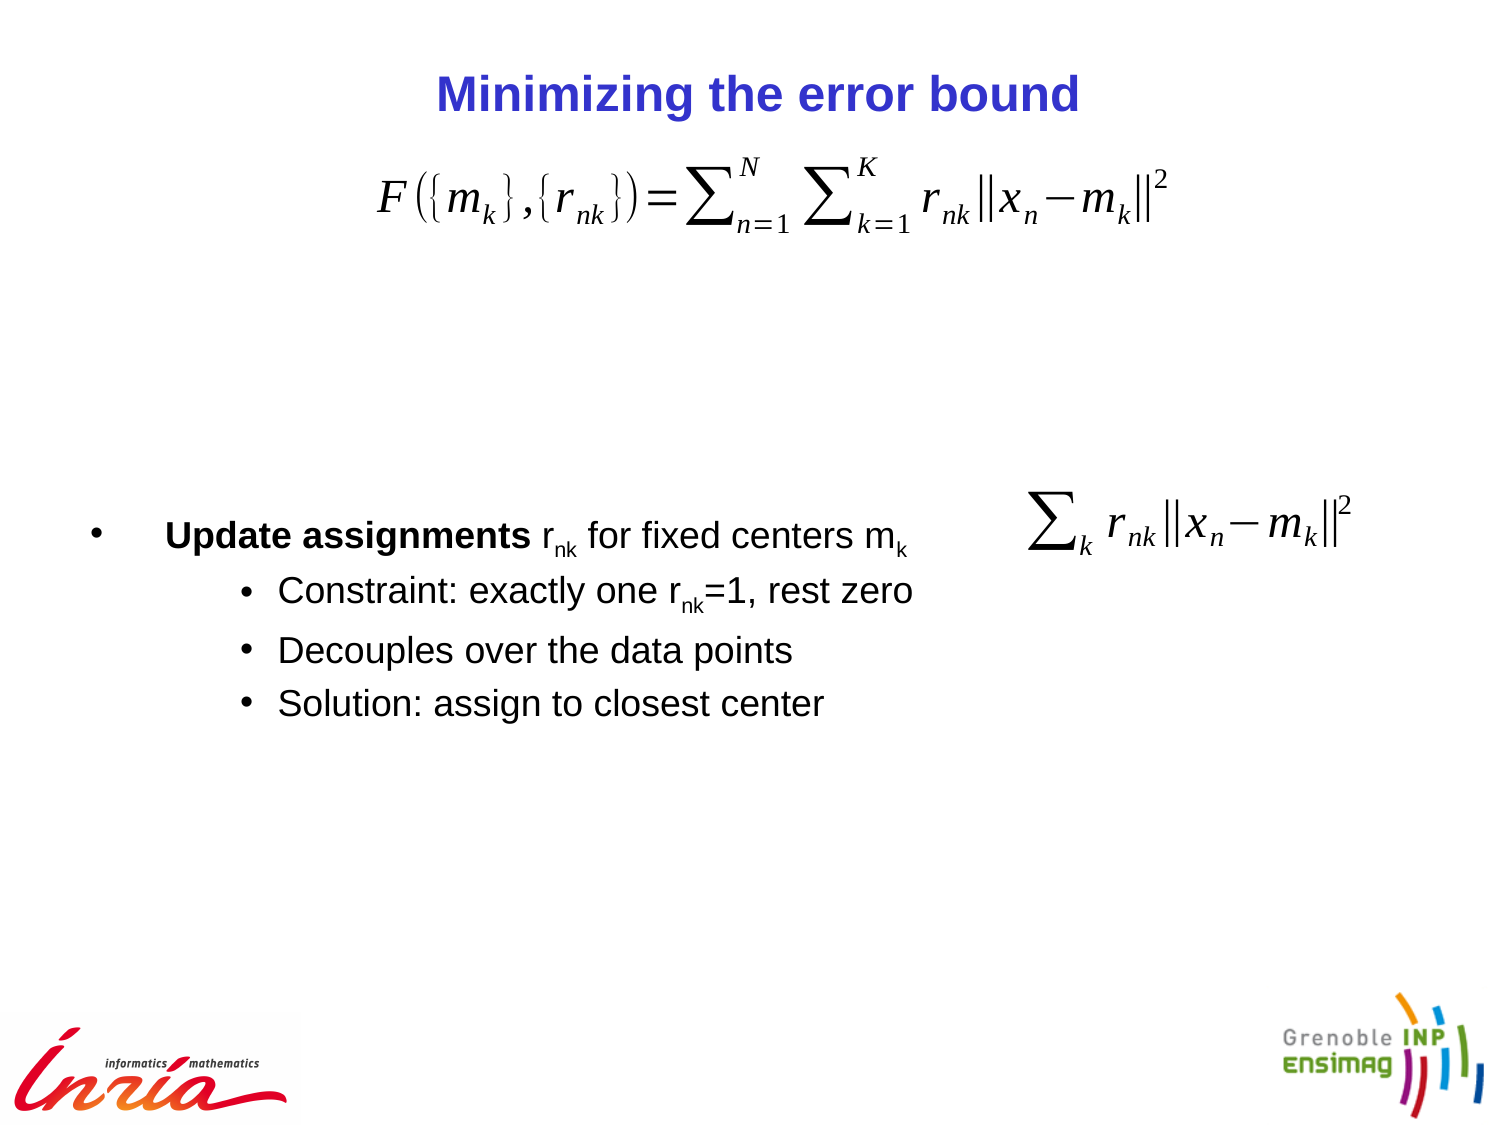

# Minimizing the error bound
Update assignments rnk for fixed centers mk
Constraint: exactly one rnk=1, rest zero
Decouples over the data points
Solution: assign to closest center